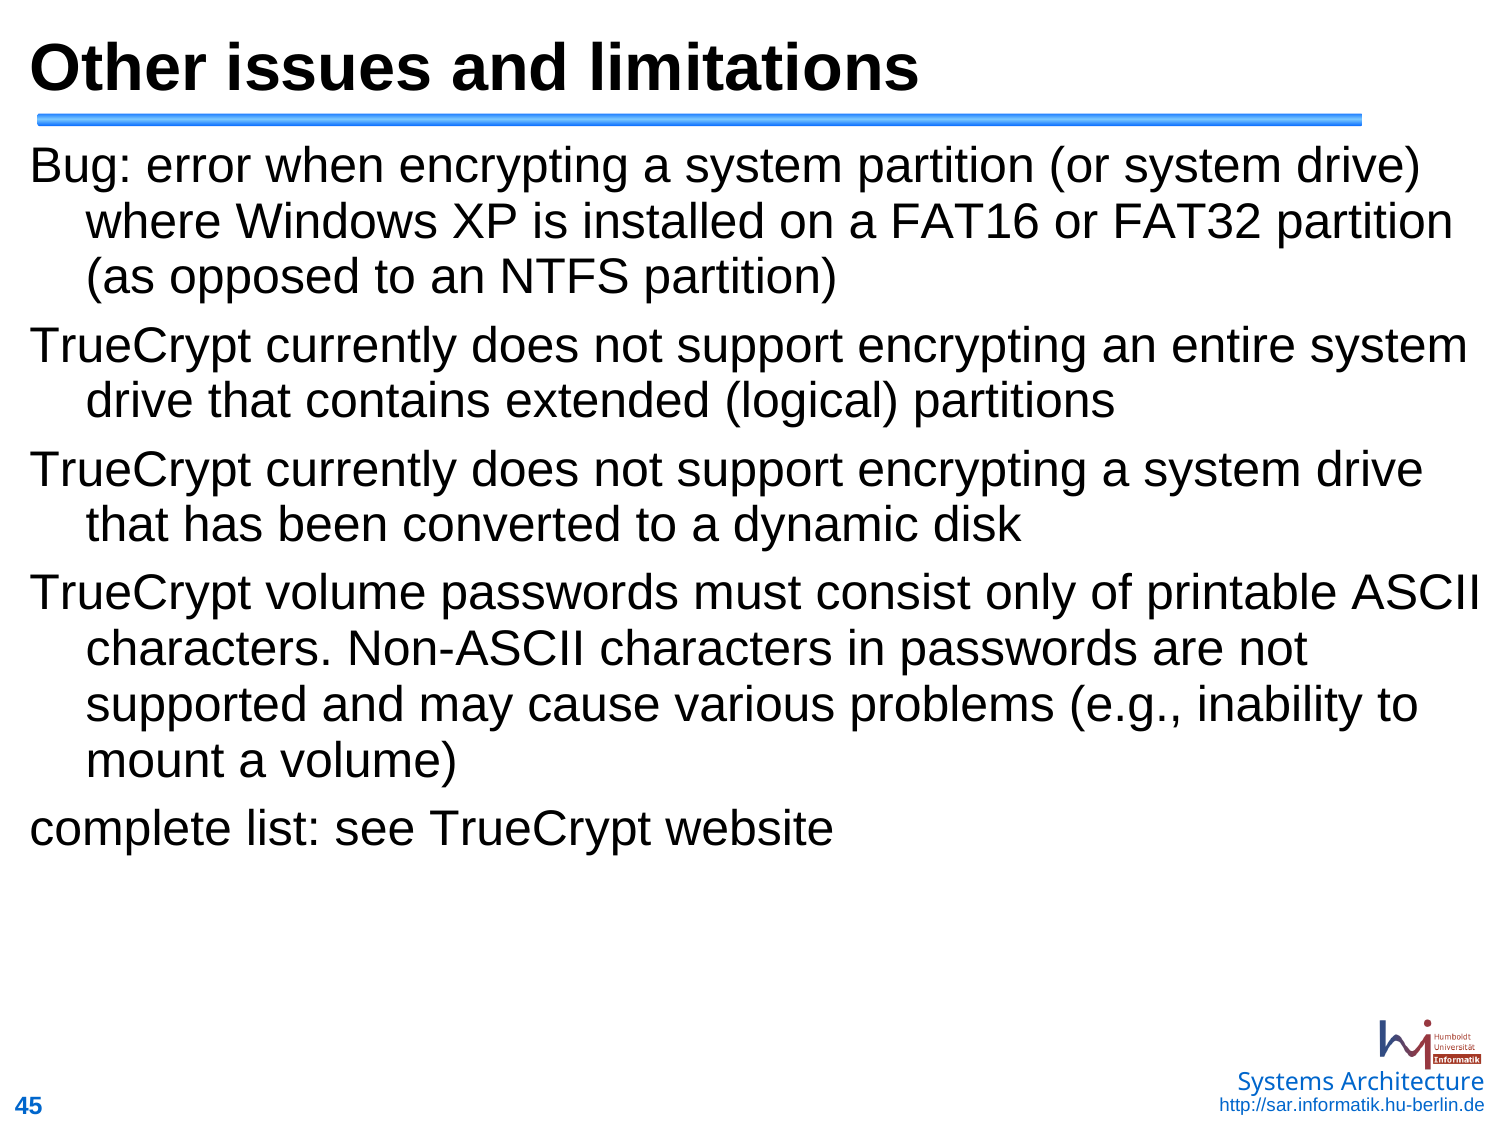

# Other issues and limitations
Bug: error when encrypting a system partition (or system drive) where Windows XP is installed on a FAT16 or FAT32 partition (as opposed to an NTFS partition)
TrueCrypt currently does not support encrypting an entire system drive that contains extended (logical) partitions
TrueCrypt currently does not support encrypting a system drive that has been converted to a dynamic disk
TrueCrypt volume passwords must consist only of printable ASCII characters. Non-ASCII characters in passwords are not supported and may cause various problems (e.g., inability to mount a volume)
complete list: see TrueCrypt website